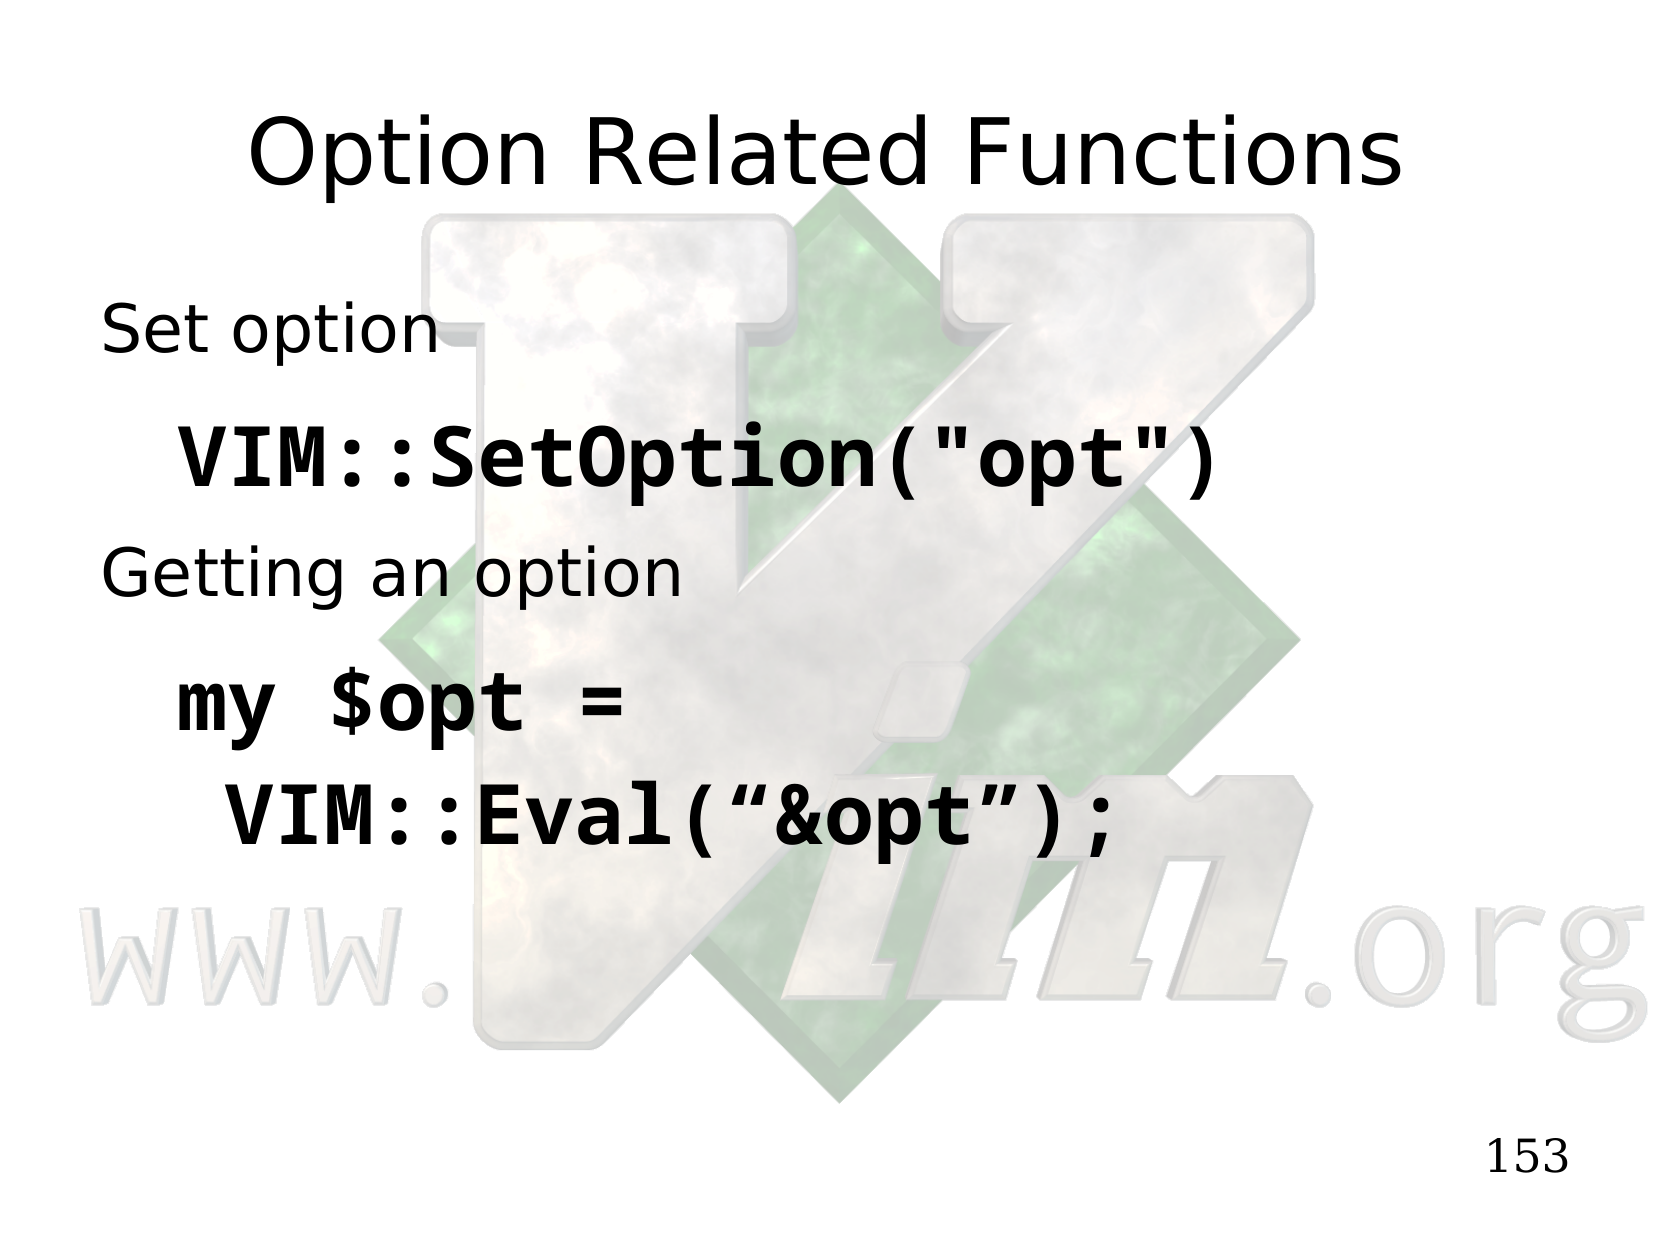

# Option Related Functions
Set option
VIM::SetOption("opt")
Getting an option
my $opt = VIM::Eval(“&opt”);
153